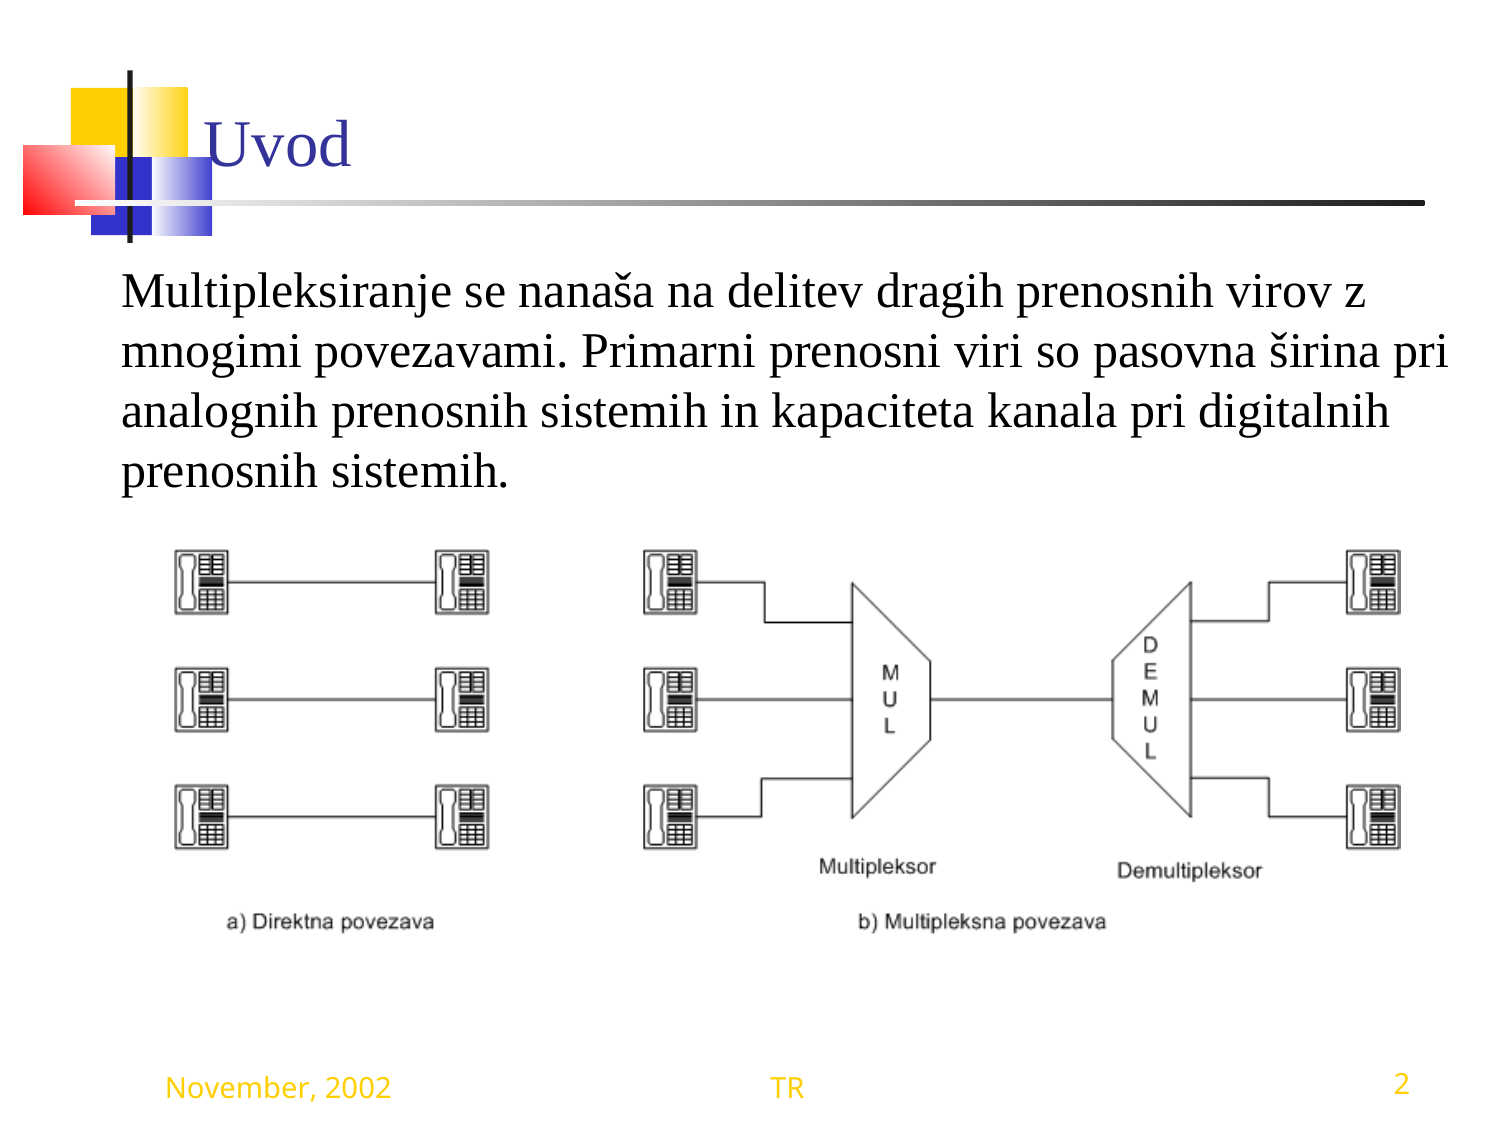

# Uvod
	Multipleksiranje se nanaša na delitev dragih prenosnih virov z mnogimi povezavami. Primarni prenosni viri so pasovna širina pri analognih prenosnih sistemih in kapaciteta kanala pri digitalnih prenosnih sistemih.
November, 2002
TR